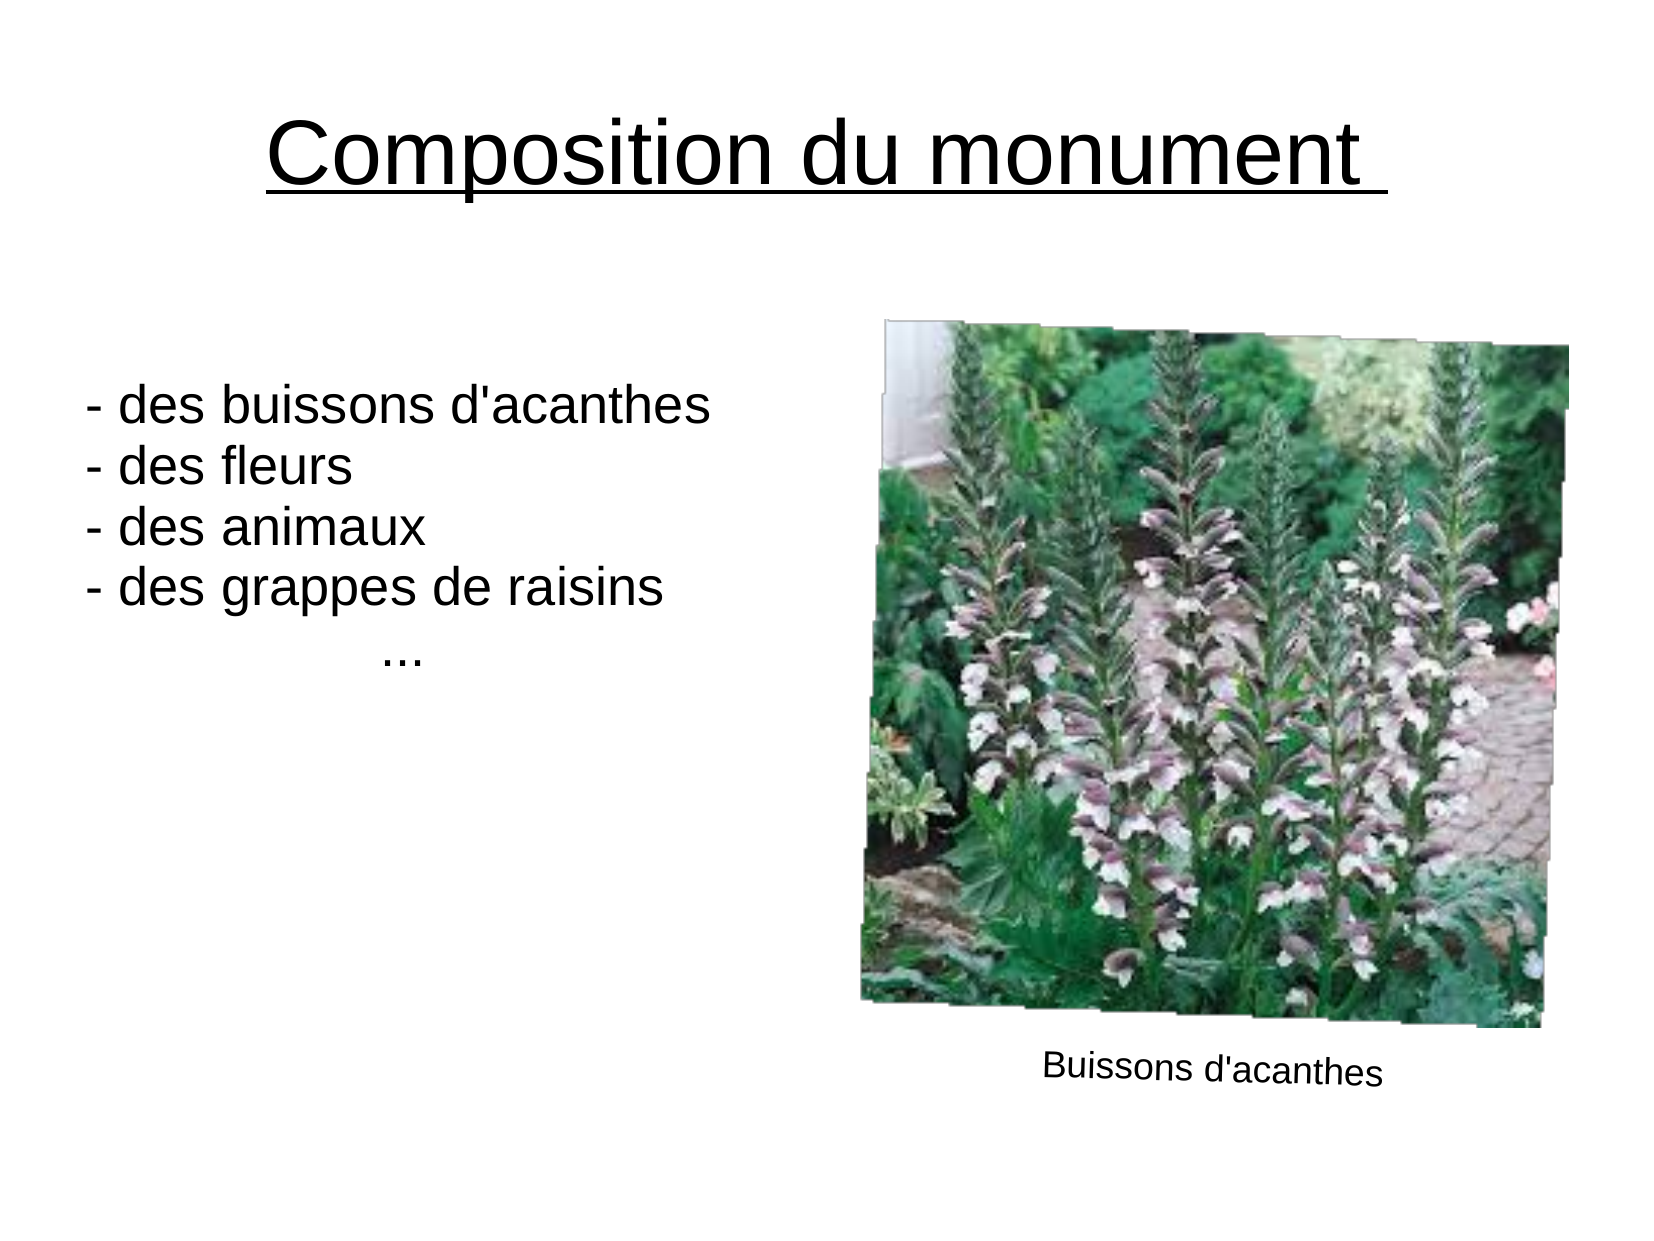

# Composition du monument
- des buissons d'acanthes
- des fleurs
- des animaux
- des grappes de raisins
				...
Buissons d'acanthes